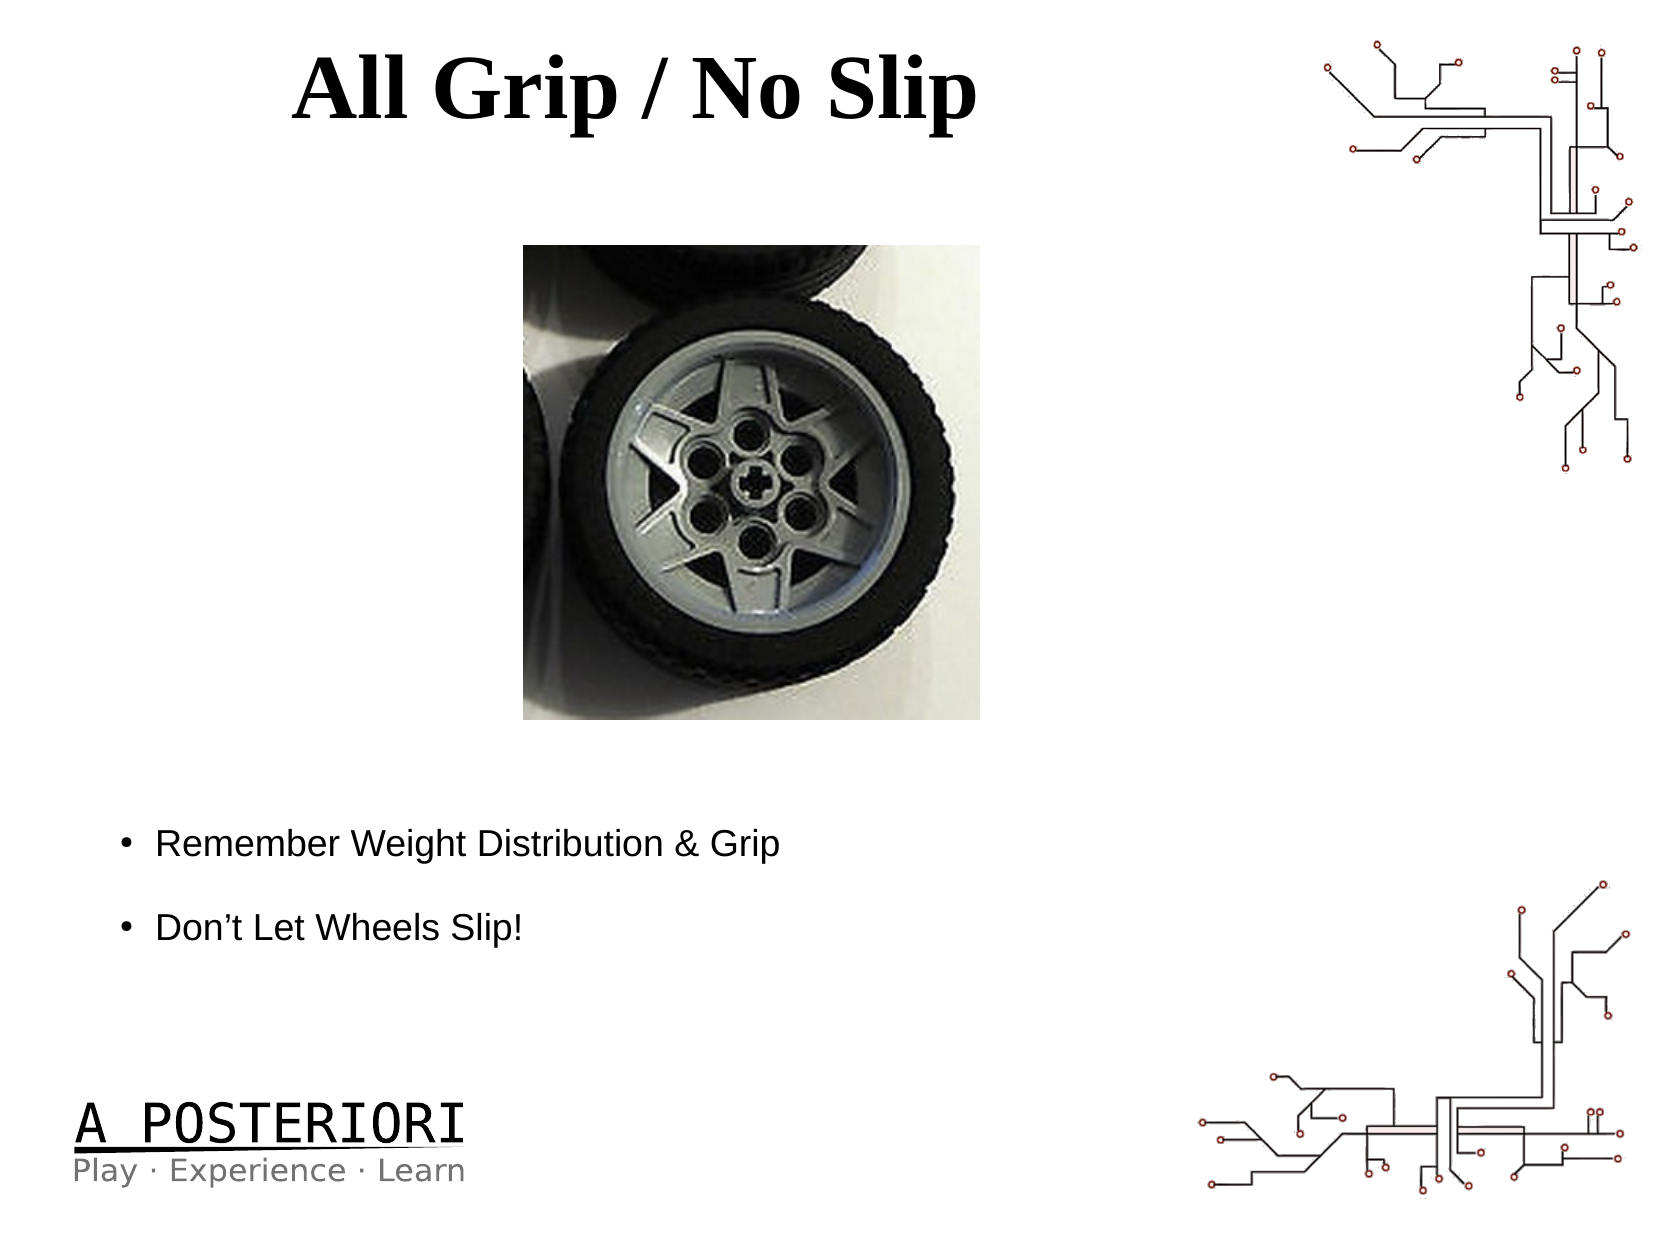

# All Grip / No Slip
Remember Weight Distribution & Grip
Don’t Let Wheels Slip!